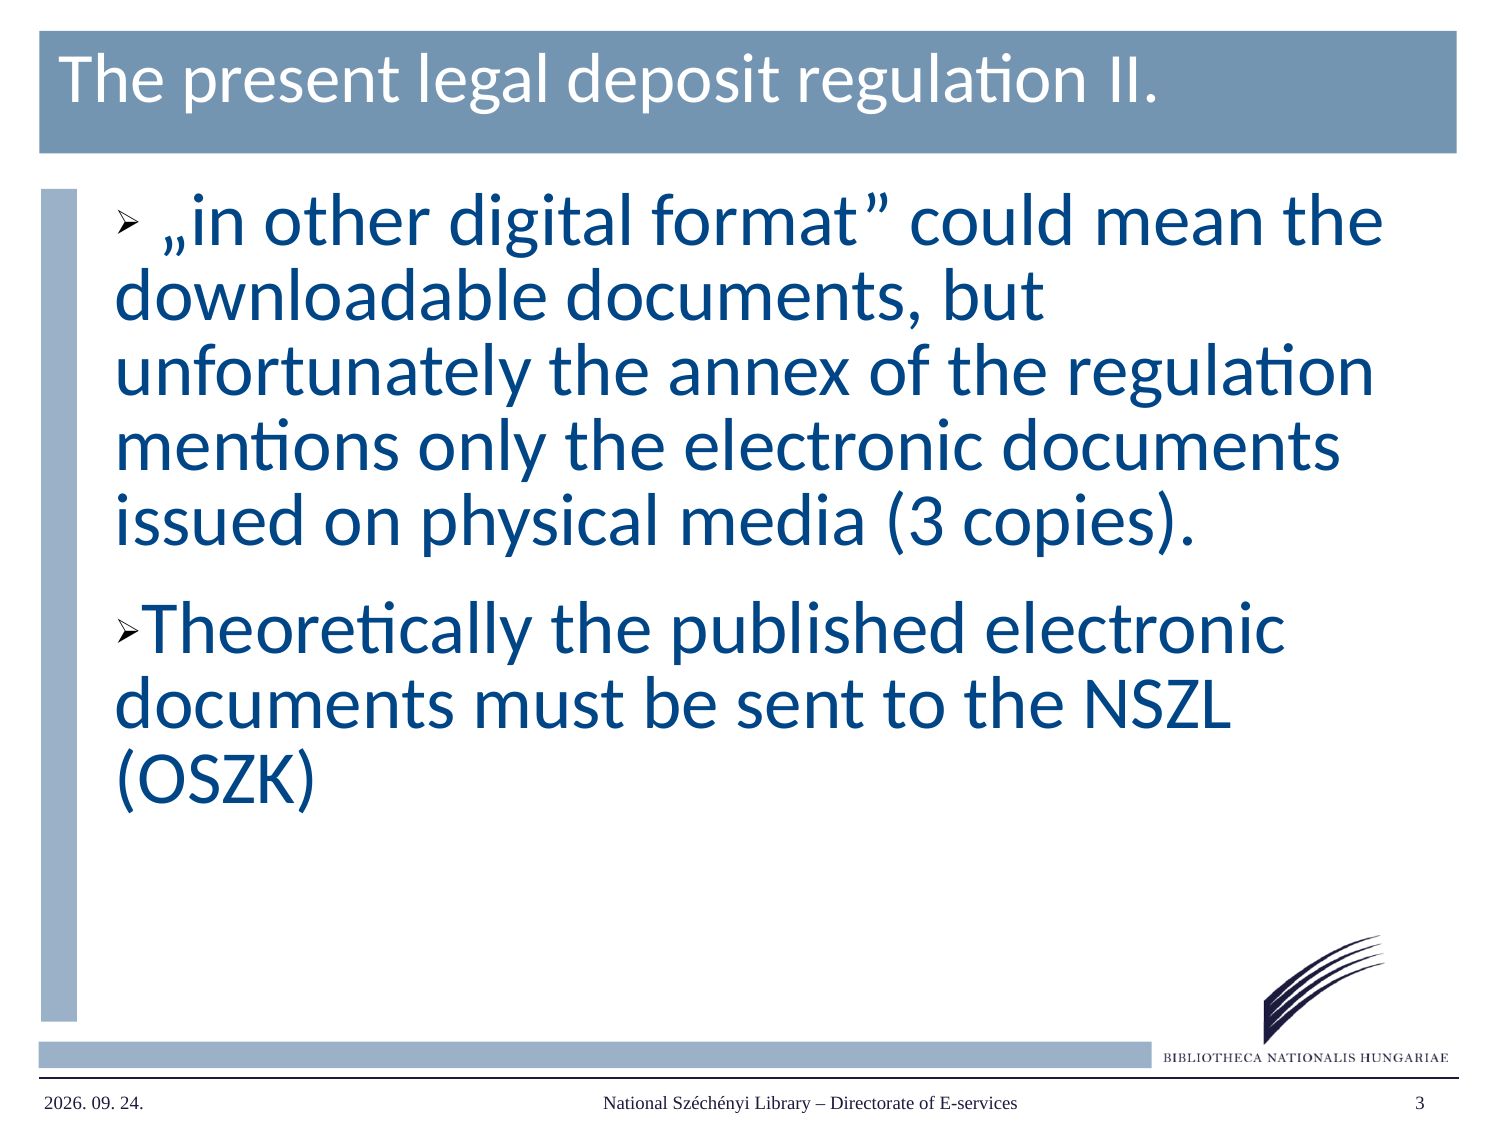

# The present legal deposit regulation II.
 „in other digital format” could mean the downloadable documents, but unfortunately the annex of the regulation mentions only the electronic documents issued on physical media (3 copies).
Theoretically the published electronic documents must be sent to the NSZL (OSZK)